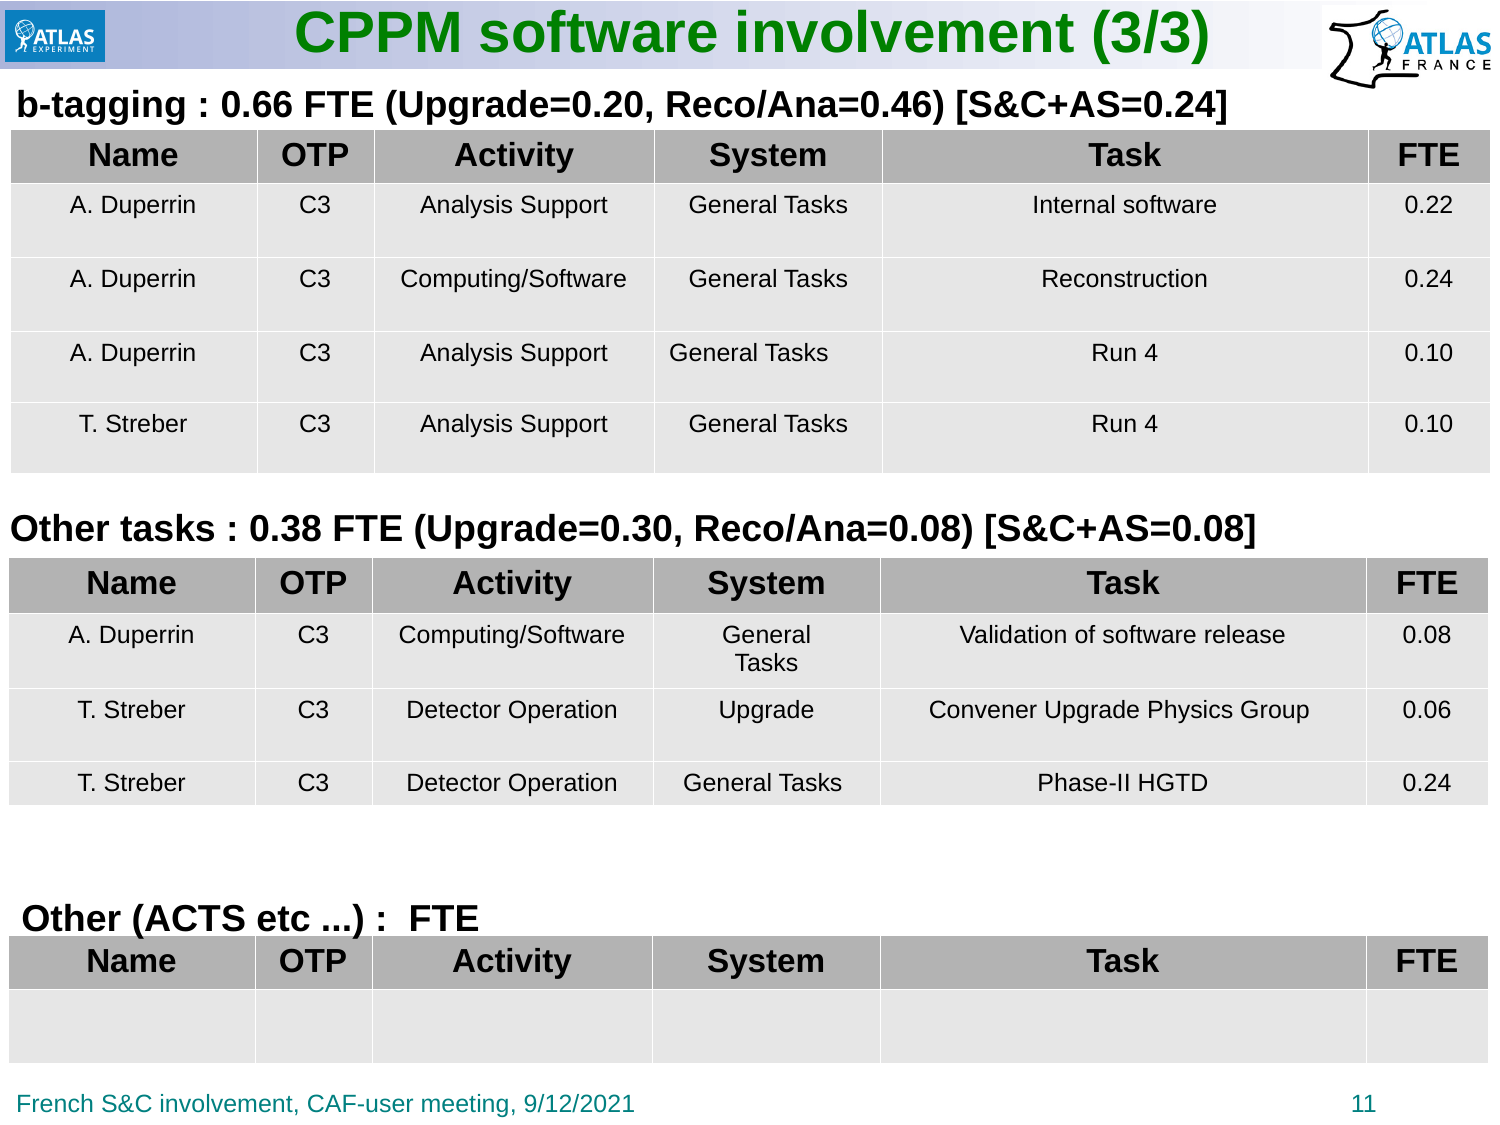

CPPM software involvement (3/3)
b-tagging : 0.66 FTE (Upgrade=0.20, Reco/Ana=0.46) [S&C+AS=0.24]
| Name | OTP | Activity | System | Task | FTE |
| --- | --- | --- | --- | --- | --- |
| A. Duperrin | C3 | Analysis Support | General Tasks | Internal software | 0.22 |
| A. Duperrin | C3 | Computing/Software | General Tasks | Reconstruction | 0.24 |
| A. Duperrin | C3 | Analysis Support | General Tasks | Run 4 | 0.10 |
| T. Streber | C3 | Analysis Support | General Tasks | Run 4 | 0.10 |
Other tasks : 0.38 FTE (Upgrade=0.30, Reco/Ana=0.08) [S&C+AS=0.08]
| Name | OTP | Activity | System | Task | FTE |
| --- | --- | --- | --- | --- | --- |
| A. Duperrin | C3 | Computing/Software | General Tasks | Validation of software release | 0.08 |
| T. Streber | C3 | Detector Operation | Upgrade | Convener Upgrade Physics Group | 0.06 |
| T. Streber | C3 | Detector Operation | General Tasks | Phase-II HGTD | 0.24 |
Other (ACTS etc ...) : FTE
| Name | OTP | Activity | System | Task | FTE |
| --- | --- | --- | --- | --- | --- |
| | | | | | |